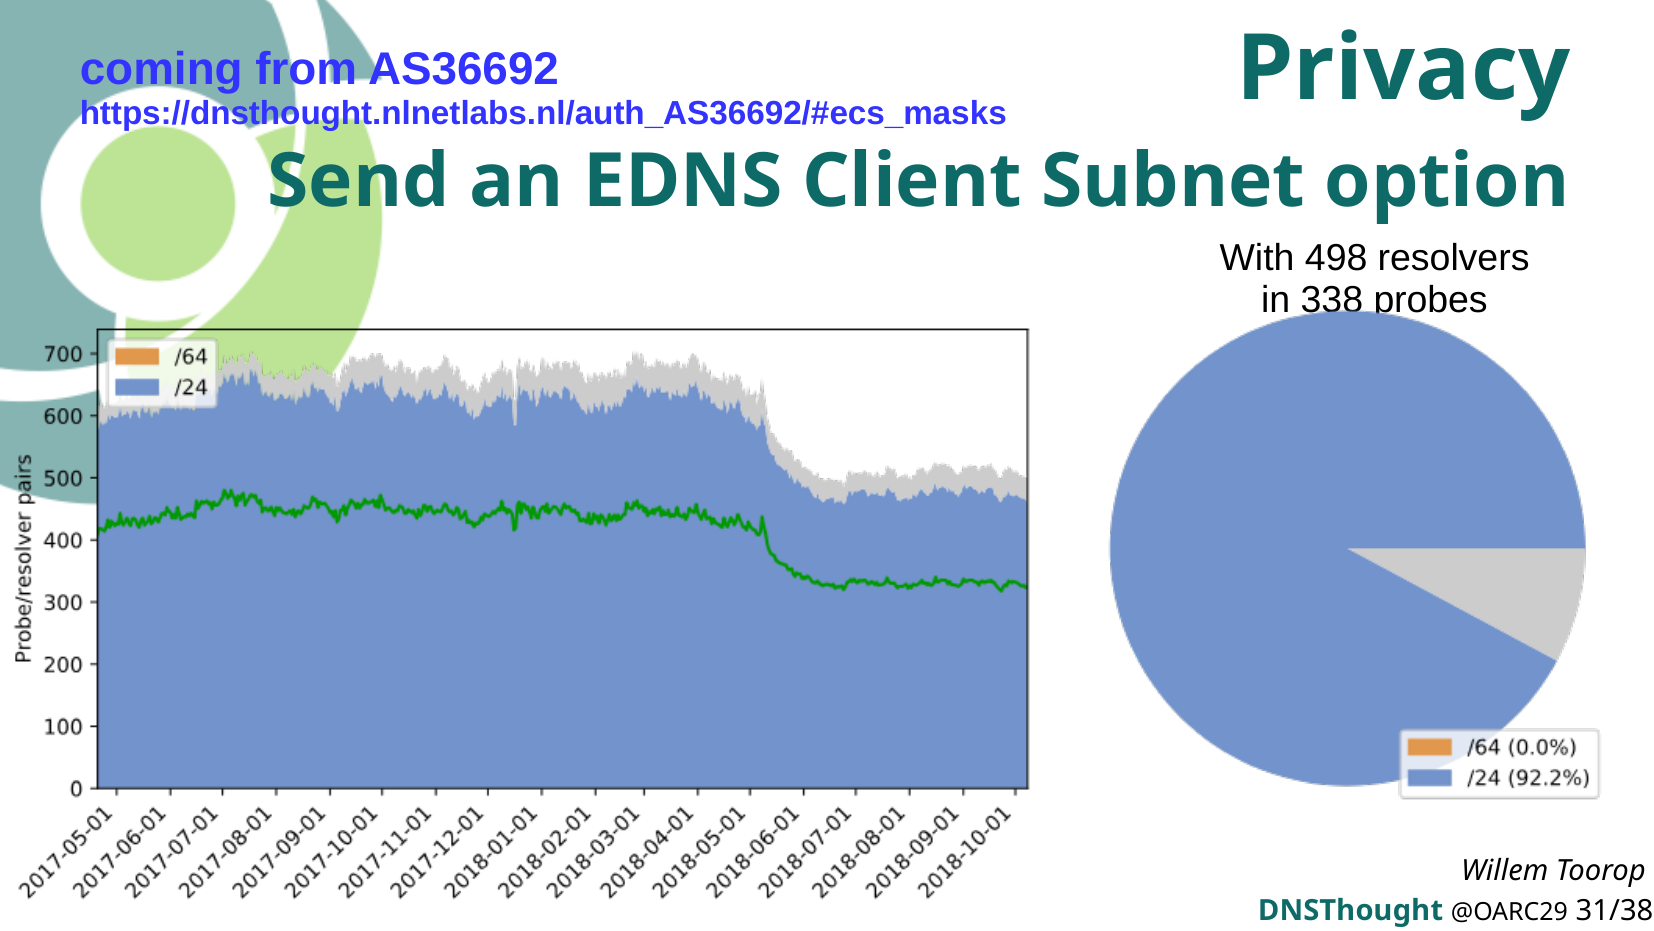

# Privacy Send an EDNS Client Subnet option
coming from AS36692
https://dnsthought.nlnetlabs.nl/auth_AS36692/#ecs_masks
With 498 resolvers
in 338 probes
31